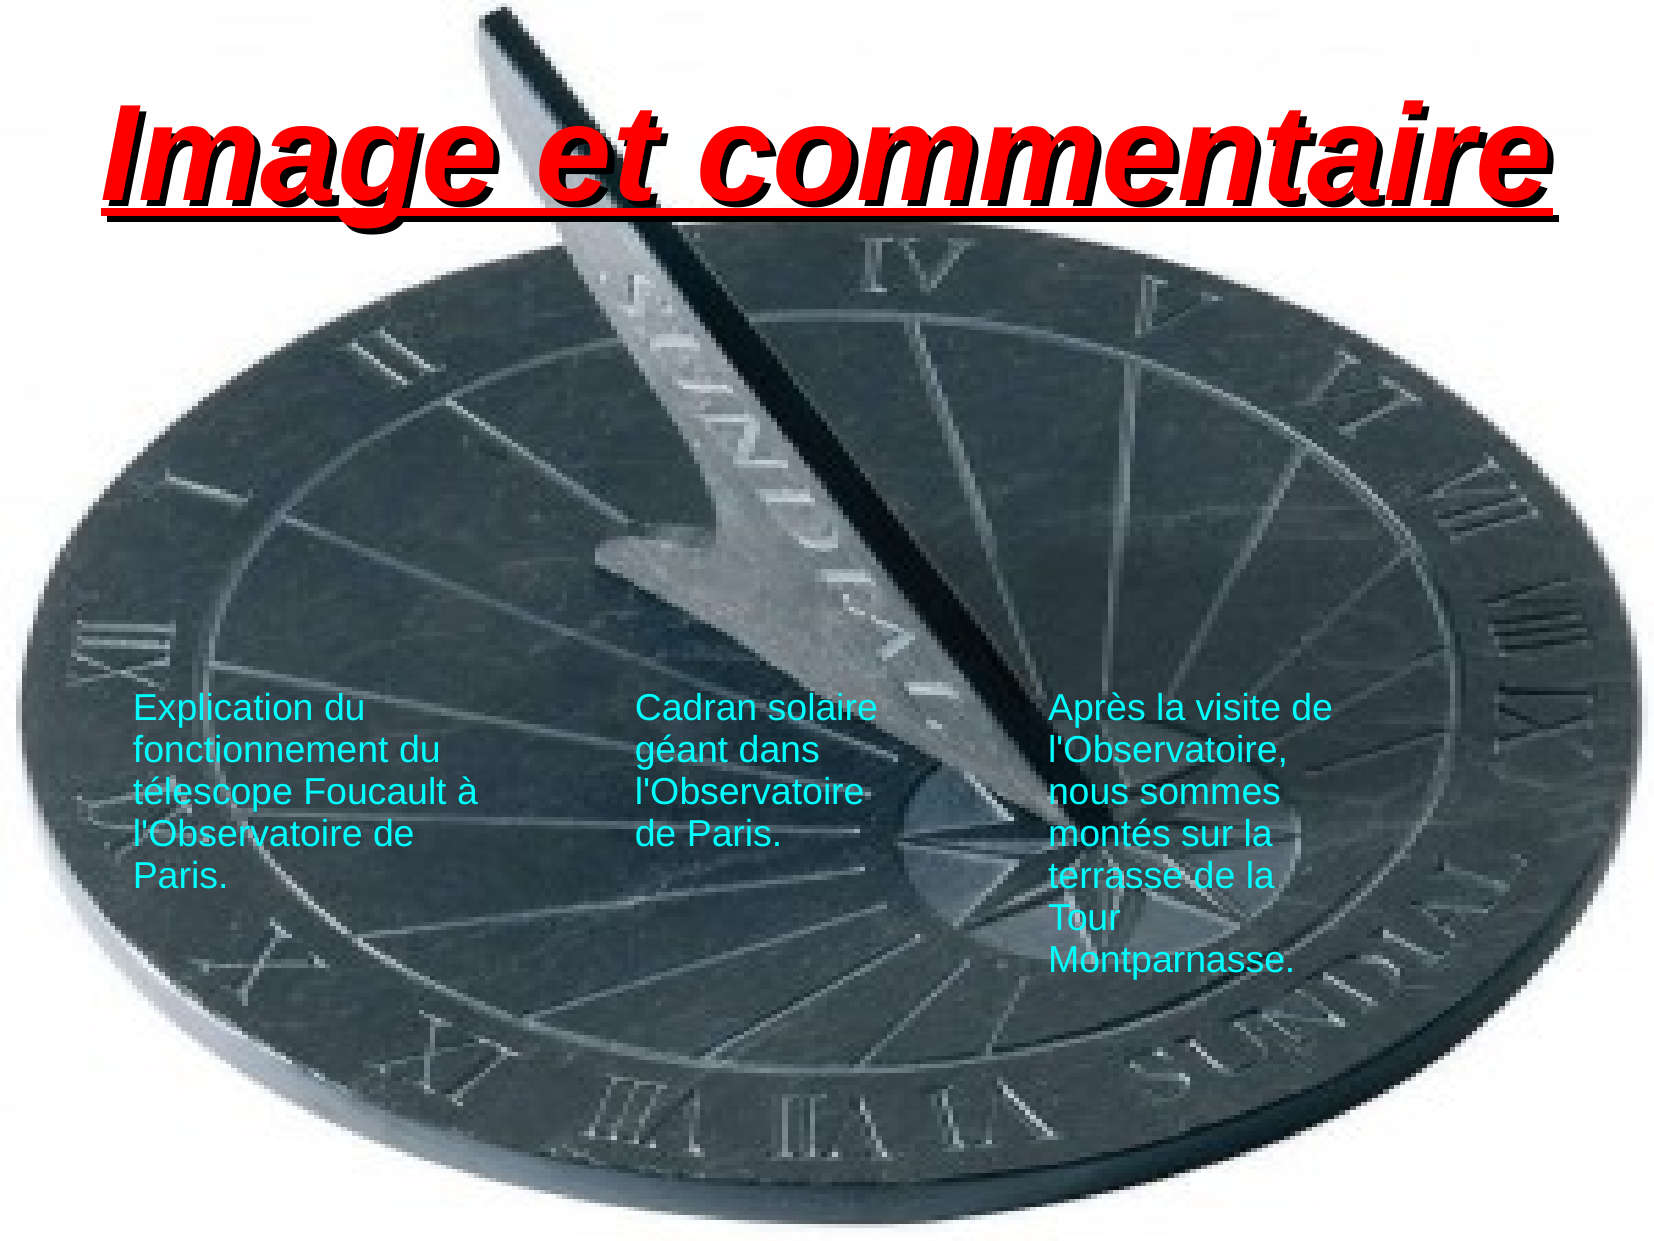

# Image et commentaire
Explication du fonctionnement du télescope Foucault à l'Observatoire de Paris.
Cadran solaire géant dans l'Observatoire de Paris.
Après la visite de l'Observatoire, nous sommes montés sur la terrasse de la Tour Montparnasse.